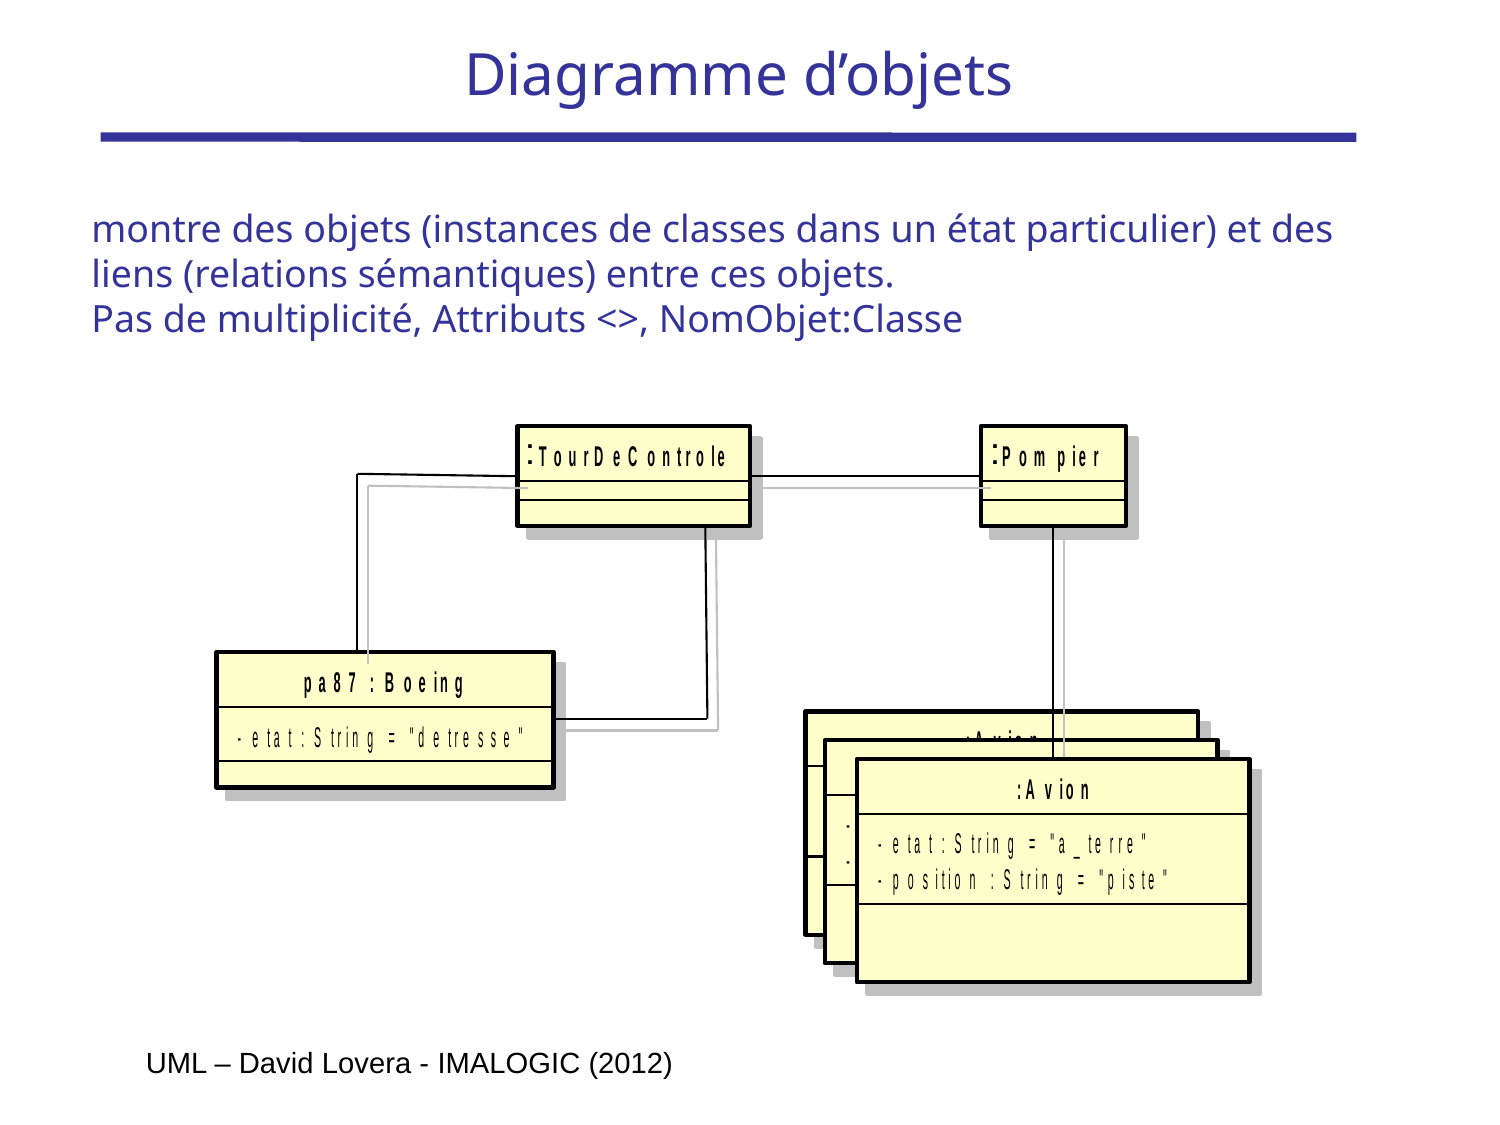

Diagramme d’objets
montre des objets (instances de classes dans un état particulier) et des liens (relations sémantiques) entre ces objets.
Pas de multiplicité, Attributs <>, NomObjet:Classe
:
:
# UML – David Lovera - IMALOGIC (2012)